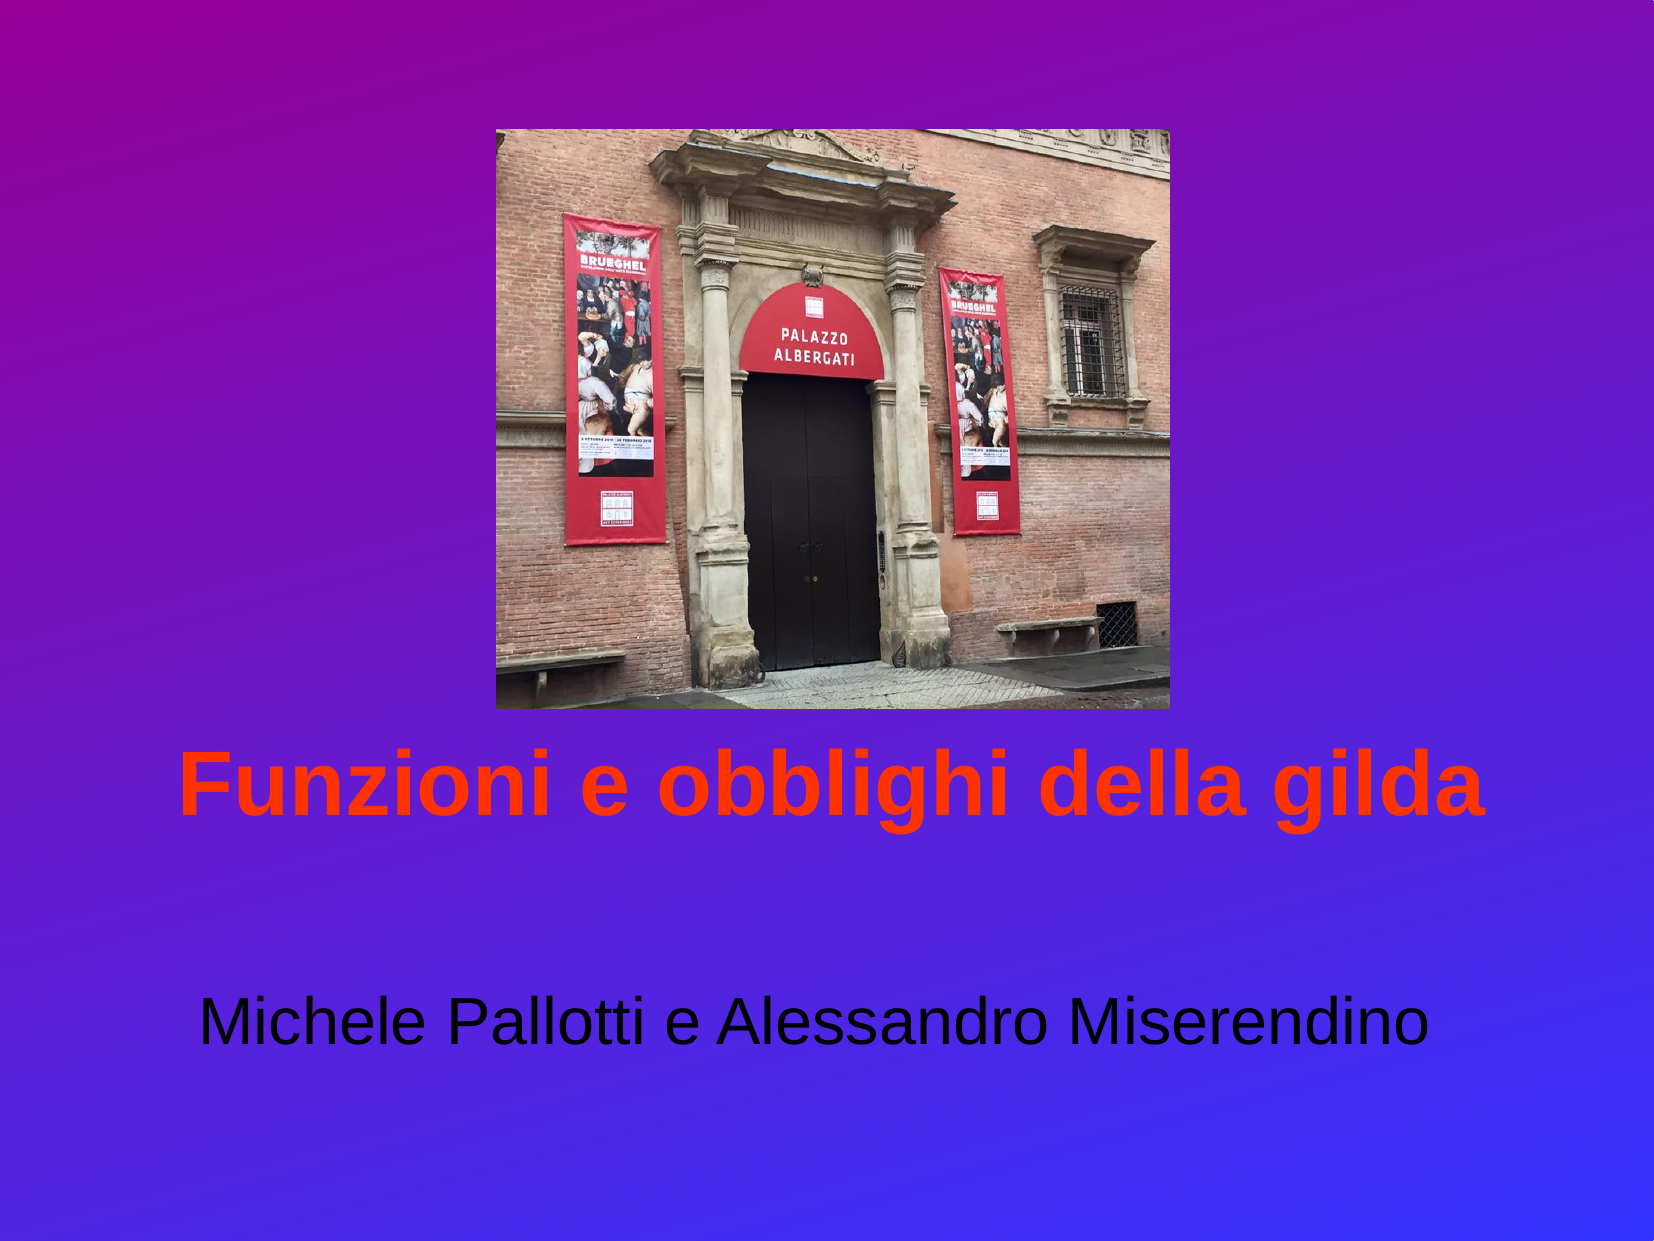

#
Funzioni e obblighi della gilda
Michele Pallotti e Alessandro Miserendino